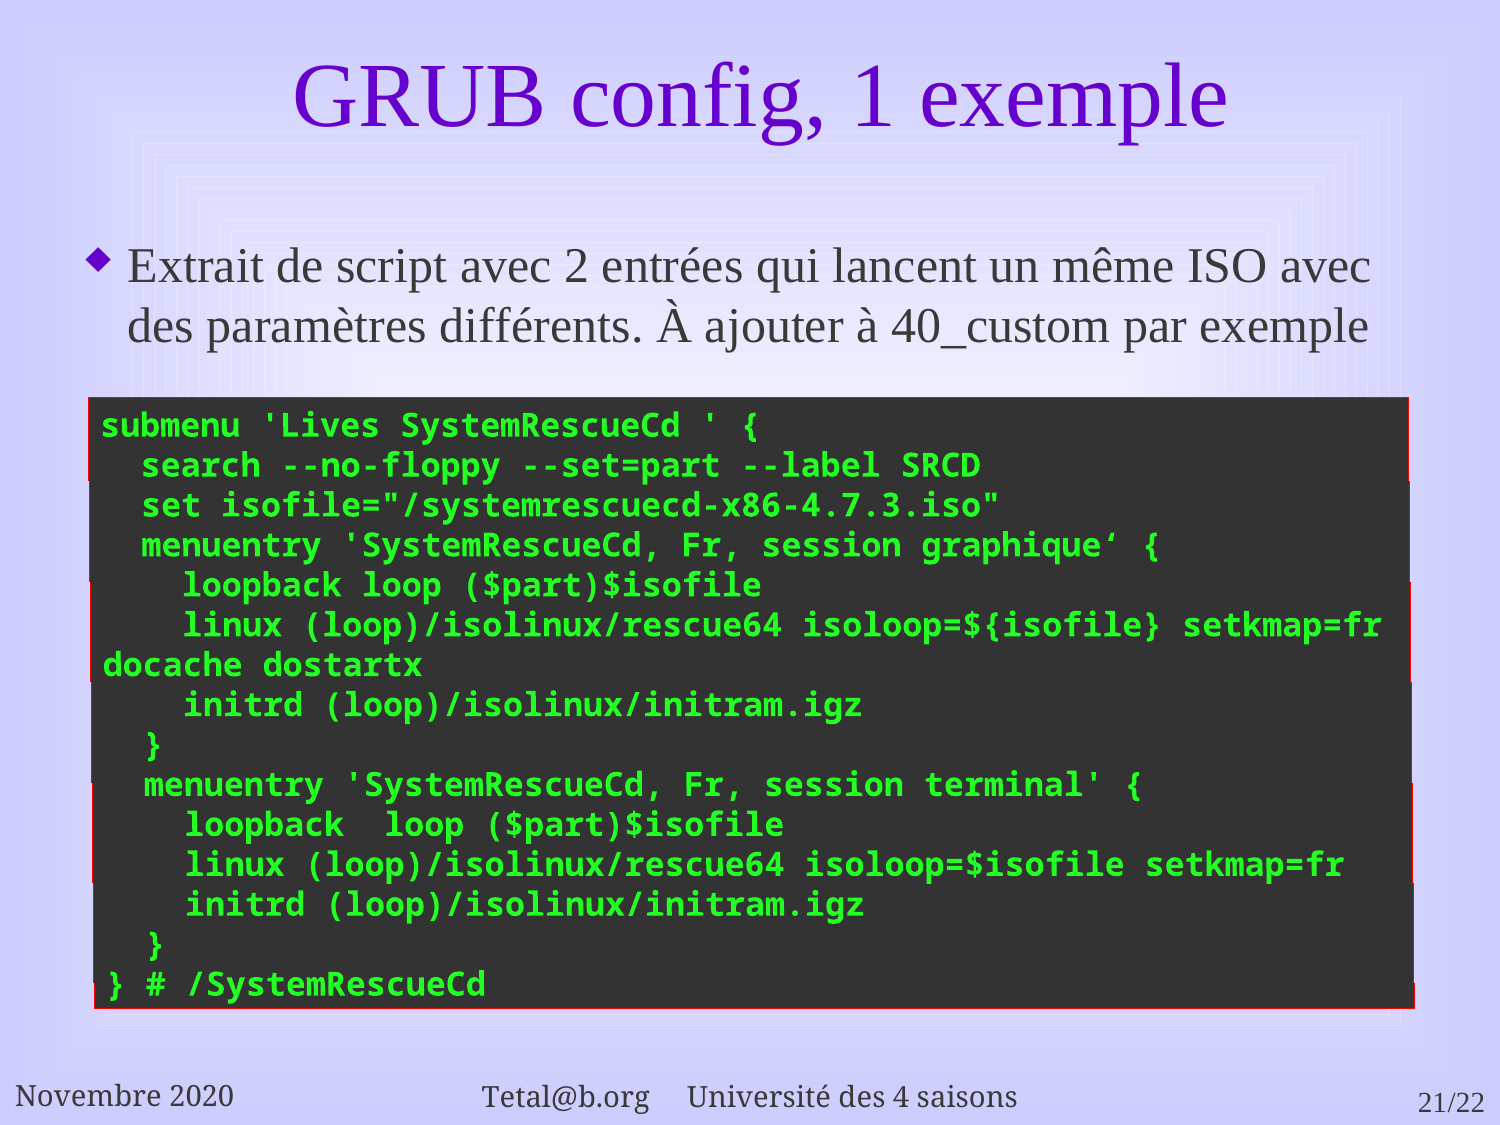

# GRUB config, 1 exemple
Extrait de script avec 2 entrées qui lancent un même ISO avec des paramètres différents. À ajouter à 40_custom par exemple
submenu 'Lives SystemRescueCd ' {
 search --no-floppy --set=part --label SRCD
 set isofile="/systemrescuecd-x86-4.7.3.iso"
 menuentry 'SystemRescueCd, Fr, session graphique‘ {
 loopback loop ($part)$isofile
 linux (loop)/isolinux/rescue64 isoloop=${isofile} setkmap=fr docache dostartx
 initrd (loop)/isolinux/initram.igz
 }
 menuentry 'SystemRescueCd, Fr, session terminal' {
 loopback loop ($part)$isofile
 linux (loop)/isolinux/rescue64 isoloop=$isofile setkmap=fr
 initrd (loop)/isolinux/initram.igz
 }
} # /SystemRescueCd
Novembre 2020
Tetal@b.org Université des 4 saisons
21